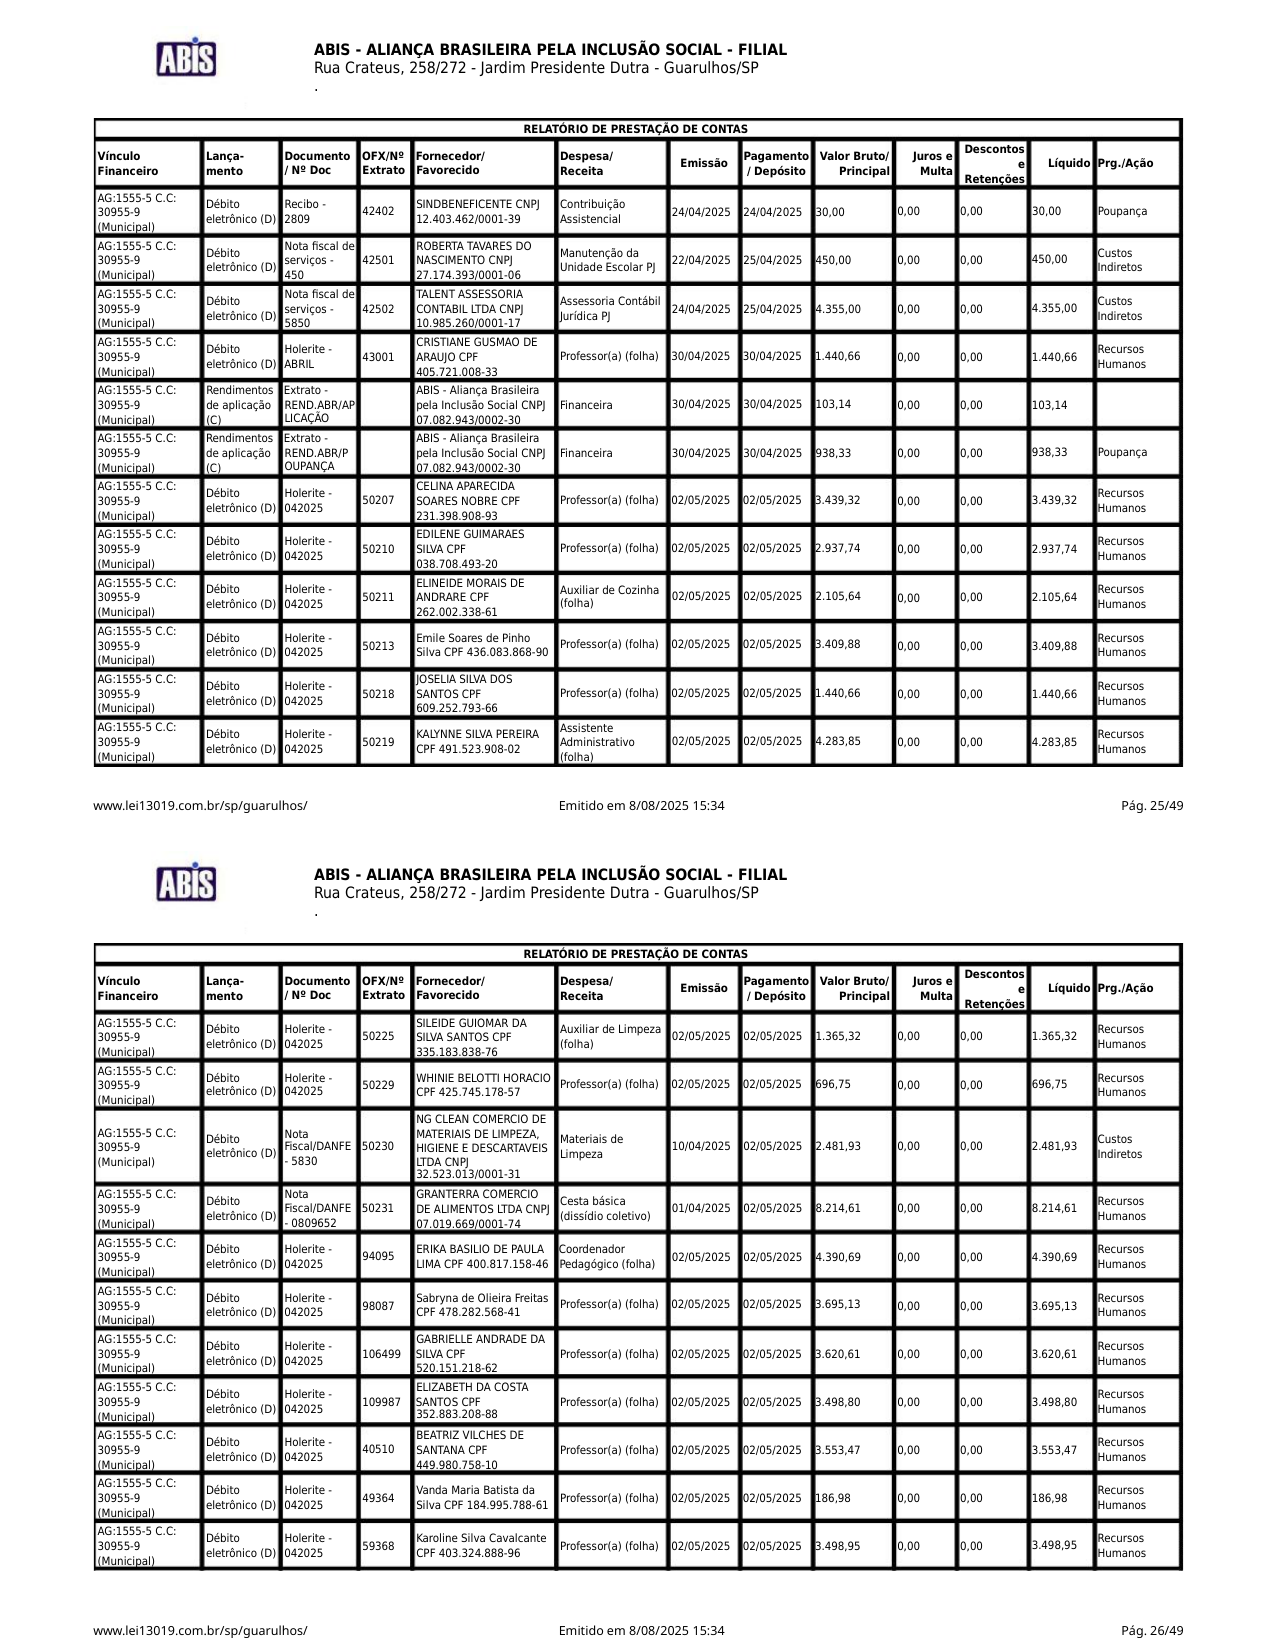

ABIS - ALIANÇA BRASILEIRA PELA INCLUSÃO SOCIAL - FILIAL
Rua Crateus, 258/272 - Jardim Presidente Dutra - Guarulhos/SP
.
RELATÓRIO DE PRESTAÇÃO DE CONTAS
Descontos
e
Retenções
Vínculo
Financeiro
Lança-
mento
Documento OFX/Nº Fornecedor/
Despesa/
Receita
Pagamento Valor Bruto/
/ Depósito Principal
Juros e
Multa
Emissão
Líquido Prg./Ação
/ Nº Doc
Extrato Favorecido
AG:1555-5 C.C:
30955-9
(Municipal)
Débito
eletrônico (D) 2809
Recibo -
SINDBENEFICENTE CNPJ
12.403.462/0001-39
Contribuição
Assistencial
42402
42501
42502
43001
24/04/2025 24/04/2025 30,00
22/04/2025 25/04/2025 450,00
24/04/2025 25/04/2025 4.355,00
0,00
0,00
0,00
0,00
0,00
0,00
0,00
0,00
0,00
0,00
0,00
0,00
0,00
30,00
Poupança
AG:1555-5 C.C:
30955-9
(Municipal)
Nota ﬁscal de
serviços -
450
ROBERTA TAVARES DO
NASCIMENTO CNPJ
27.174.393/0001-06
Débito
eletrônico (D)
Manutenção da
Unidade Escolar PJ
Custos
Indiretos
0,00
0,00
0,00
0,00
0,00
0,00
0,00
0,00
0,00
0,00
0,00
450,00
AG:1555-5 C.C:
30955-9
(Municipal)
Nota ﬁscal de
serviços -
5850
TALENT ASSESSORIA
CONTABIL LTDA CNPJ
10.985.260/0001-17
Débito
eletrônico (D)
Assessoria Contábil
Jurídica PJ
Custos
Indiretos
4.355,00
1.440,66
103,14
AG:1555-5 C.C:
30955-9
(Municipal)
CRISTIANE GUSMAO DE
ARAUJO CPF
405.721.008-33
Débito
eletrônico (D) ABRIL
Holerite -
Recursos
Humanos
Professor(a) (folha) 30/04/2025 30/04/2025 1.440,66
AG:1555-5 C.C:
30955-9
(Municipal)
Rendimentos Extrato -
de aplicação REND.ABR/AP
(C)
ABIS - Aliança Brasileira
pela Inclusão Social CNPJ Financeira
07.082.943/0002-30
30/04/2025 30/04/2025 103,14
30/04/2025 30/04/2025 938,33
LICAÇÃO
AG:1555-5 C.C:
30955-9
(Municipal)
Rendimentos Extrato -
de aplicação REND.ABR/P
(C)
ABIS - Aliança Brasileira
pela Inclusão Social CNPJ Financeira
07.082.943/0002-30
938,33
Poupança
OUPANÇA
AG:1555-5 C.C:
30955-9
(Municipal)
CELINA APARECIDA
SOARES NOBRE CPF
231.398.908-93
Débito
eletrônico (D) 042025
Holerite -
Recursos
Humanos
50207
50210
50211
50213
50218
50219
Professor(a) (folha) 02/05/2025 02/05/2025 3.439,32
3.439,32
2.937,74
2.105,64
3.409,88
1.440,66
4.283,85
AG:1555-5 C.C:
30955-9
(Municipal)
EDILENE GUIMARAES
SILVA CPF
038.708.493-20
Débito
eletrônico (D) 042025
Holerite -
Recursos
Humanos
Professor(a) (folha) 02/05/2025 02/05/2025 2.937,74
Auxiliar de Cozinha
AG:1555-5 C.C:
30955-9
(Municipal)
ELINEIDE MORAIS DE
ANDRARE CPF
262.002.338-61
Débito
eletrônico (D) 042025
Holerite -
Recursos
Humanos
02/05/2025 02/05/2025 2.105,64
(folha)
AG:1555-5 C.C:
30955-9
(Municipal)
Débito
eletrônico (D) 042025
Holerite -
Emile Soares de Pinho
Silva CPF 436.083.868-90
Recursos
Humanos
Professor(a) (folha) 02/05/2025 02/05/2025 3.409,88
AG:1555-5 C.C:
30955-9
(Municipal)
JOSELIA SILVA DOS
SANTOS CPF
609.252.793-66
Débito
eletrônico (D) 042025
Holerite -
Recursos
Humanos
Professor(a) (folha) 02/05/2025 02/05/2025 1.440,66
Assistente
Administrativo
(folha)
AG:1555-5 C.C:
30955-9
(Municipal)
Débito
eletrônico (D) 042025
Holerite -
KALYNNE SILVA PEREIRA
CPF 491.523.908-02
Recursos
Humanos
02/05/2025 02/05/2025 4.283,85
www.lei13019.com.br/sp/guarulhos/
Emitido em 8/08/2025 15:34
Pág. 25/49
ABIS - ALIANÇA BRASILEIRA PELA INCLUSÃO SOCIAL - FILIAL
Rua Crateus, 258/272 - Jardim Presidente Dutra - Guarulhos/SP
.
RELATÓRIO DE PRESTAÇÃO DE CONTAS
Descontos
e
Retenções
Vínculo
Financeiro
Lança-
mento
Documento OFX/Nº Fornecedor/
Despesa/
Receita
Pagamento Valor Bruto/
/ Depósito Principal
Juros e
Multa
Emissão
Líquido Prg./Ação
/ Nº Doc
Extrato Favorecido
AG:1555-5 C.C:
30955-9
(Municipal)
SILEIDE GUIOMAR DA
SILVA SANTOS CPF
335.183.838-76
Débito
eletrônico (D) 042025
Holerite -
Auxiliar de Limpeza
(folha)
Recursos
Humanos
50225
50229
02/05/2025 02/05/2025 1.365,32
0,00
0,00
0,00
0,00
1.365,32
AG:1555-5 C.C:
30955-9
(Municipal)
Débito Holerite -
WHINIE BELOTTI HORACIO
CPF 425.745.178-57
Recursos
Humanos
Professor(a) (folha) 02/05/2025 02/05/2025 696,75
696,75
eletrônico (D) 042025
Nota
NG CLEAN COMERCIO DE
MATERIAIS DE LIMPEZA,
HIGIENE E DESCARTAVEIS
LTDA CNPJ
AG:1555-5 C.C:
30955-9
(Municipal)
Débito
Materiais de
Limpeza
Custos
Indiretos
Fiscal/DANFE 50230
- 5830
10/04/2025 02/05/2025 2.481,93
0,00
0,00
2.481,93
eletrônico (D)
32.523.013/0001-31
AG:1555-5 C.C:
30955-9
(Municipal)
Nota
GRANTERRA COMERCIO
DE ALIMENTOS LTDA CNPJ
07.019.669/0001-74
Débito
eletrônico (D)
Cesta básica
(dissídio coletivo)
Recursos
Humanos
Fiscal/DANFE 50231
- 0809652
01/04/2025 02/05/2025 8.214,61
02/05/2025 02/05/2025 4.390,69
0,00
0,00
0,00
0,00
0,00
0,00
0,00
0,00
0,00
0,00
0,00
0,00
0,00
0,00
0,00
0,00
8.214,61
4.390,69
3.695,13
3.620,61
3.498,80
3.553,47
186,98
AG:1555-5 C.C:
30955-9
(Municipal)
Débito
Holerite -
eletrônico (D) 042025
ERIKA BASILIO DE PAULA Coordenador
LIMA CPF 400.817.158-46 Pedagógico (folha)
Recursos
Humanos
94095
98087
AG:1555-5 C.C:
30955-9
(Municipal)
Débito
Holerite -
eletrônico (D) 042025
Sabryna de Olieira Freitas
CPF 478.282.568-41
Recursos
Humanos
Professor(a) (folha) 02/05/2025 02/05/2025 3.695,13
Professor(a) (folha) 02/05/2025 02/05/2025 3.620,61
Professor(a) (folha) 02/05/2025 02/05/2025 3.498,80
Professor(a) (folha) 02/05/2025 02/05/2025 3.553,47
Professor(a) (folha) 02/05/2025 02/05/2025 186,98
Professor(a) (folha) 02/05/2025 02/05/2025 3.498,95
AG:1555-5 C.C:
30955-9
(Municipal)
GABRIELLE ANDRADE DA
106499 SILVA CPF
520.151.218-62
Débito
Holerite -
eletrônico (D) 042025
Recursos
Humanos
AG:1555-5 C.C:
30955-9
(Municipal)
ELIZABETH DA COSTA
109987 SANTOS CPF
Débito
Holerite -
eletrônico (D) 042025
Recursos
Humanos
352.883.208-88
AG:1555-5 C.C:
30955-9
(Municipal)
BEATRIZ VILCHES DE
SANTANA CPF
449.980.758-10
Débito
Holerite -
eletrônico (D) 042025
Recursos
Humanos
40510
49364
59368
AG:1555-5 C.C:
30955-9
(Municipal)
Débito
Holerite -
eletrônico (D) 042025
Vanda Maria Batista da
Silva CPF 184.995.788-61
Recursos
Humanos
AG:1555-5 C.C:
30955-9
(Municipal)
Débito
Holerite -
eletrônico (D) 042025
Karoline Silva Cavalcante
CPF 403.324.888-96
Recursos
Humanos
3.498,95
www.lei13019.com.br/sp/guarulhos/
Emitido em 8/08/2025 15:34
Pág. 26/49